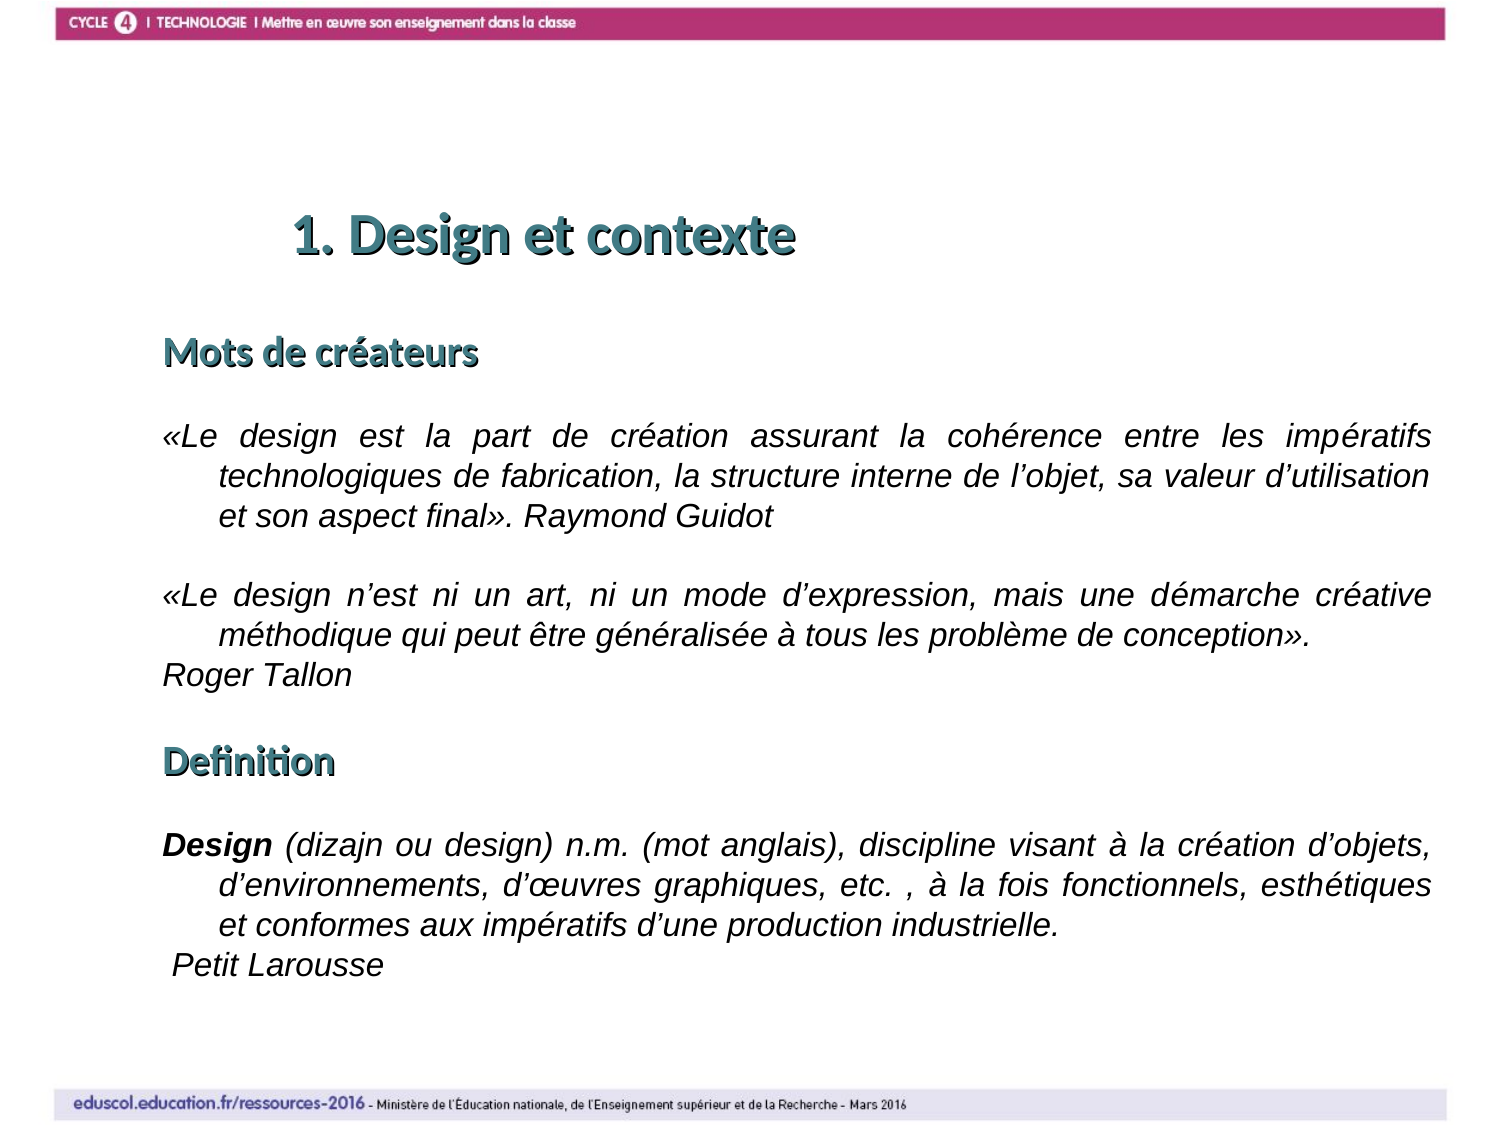

# 1. Design et contexte
Mots de créateurs
«Le design est la part de création assurant la cohérence entre les impératifs technologiques de fabrication, la structure interne de l’objet, sa valeur d’utilisation et son aspect final». Raymond Guidot
«Le design n’est ni un art, ni un mode d’expression, mais une démarche créative méthodique qui peut être généralisée à tous les problème de conception».
Roger Tallon
Definition
Design (dizajn ou design) n.m. (mot anglais), discipline visant à la création d’objets, d’environnements, d’œuvres graphiques, etc. , à la fois fonctionnels, esthétiques et conformes aux impératifs d’une production industrielle.
 Petit Larousse